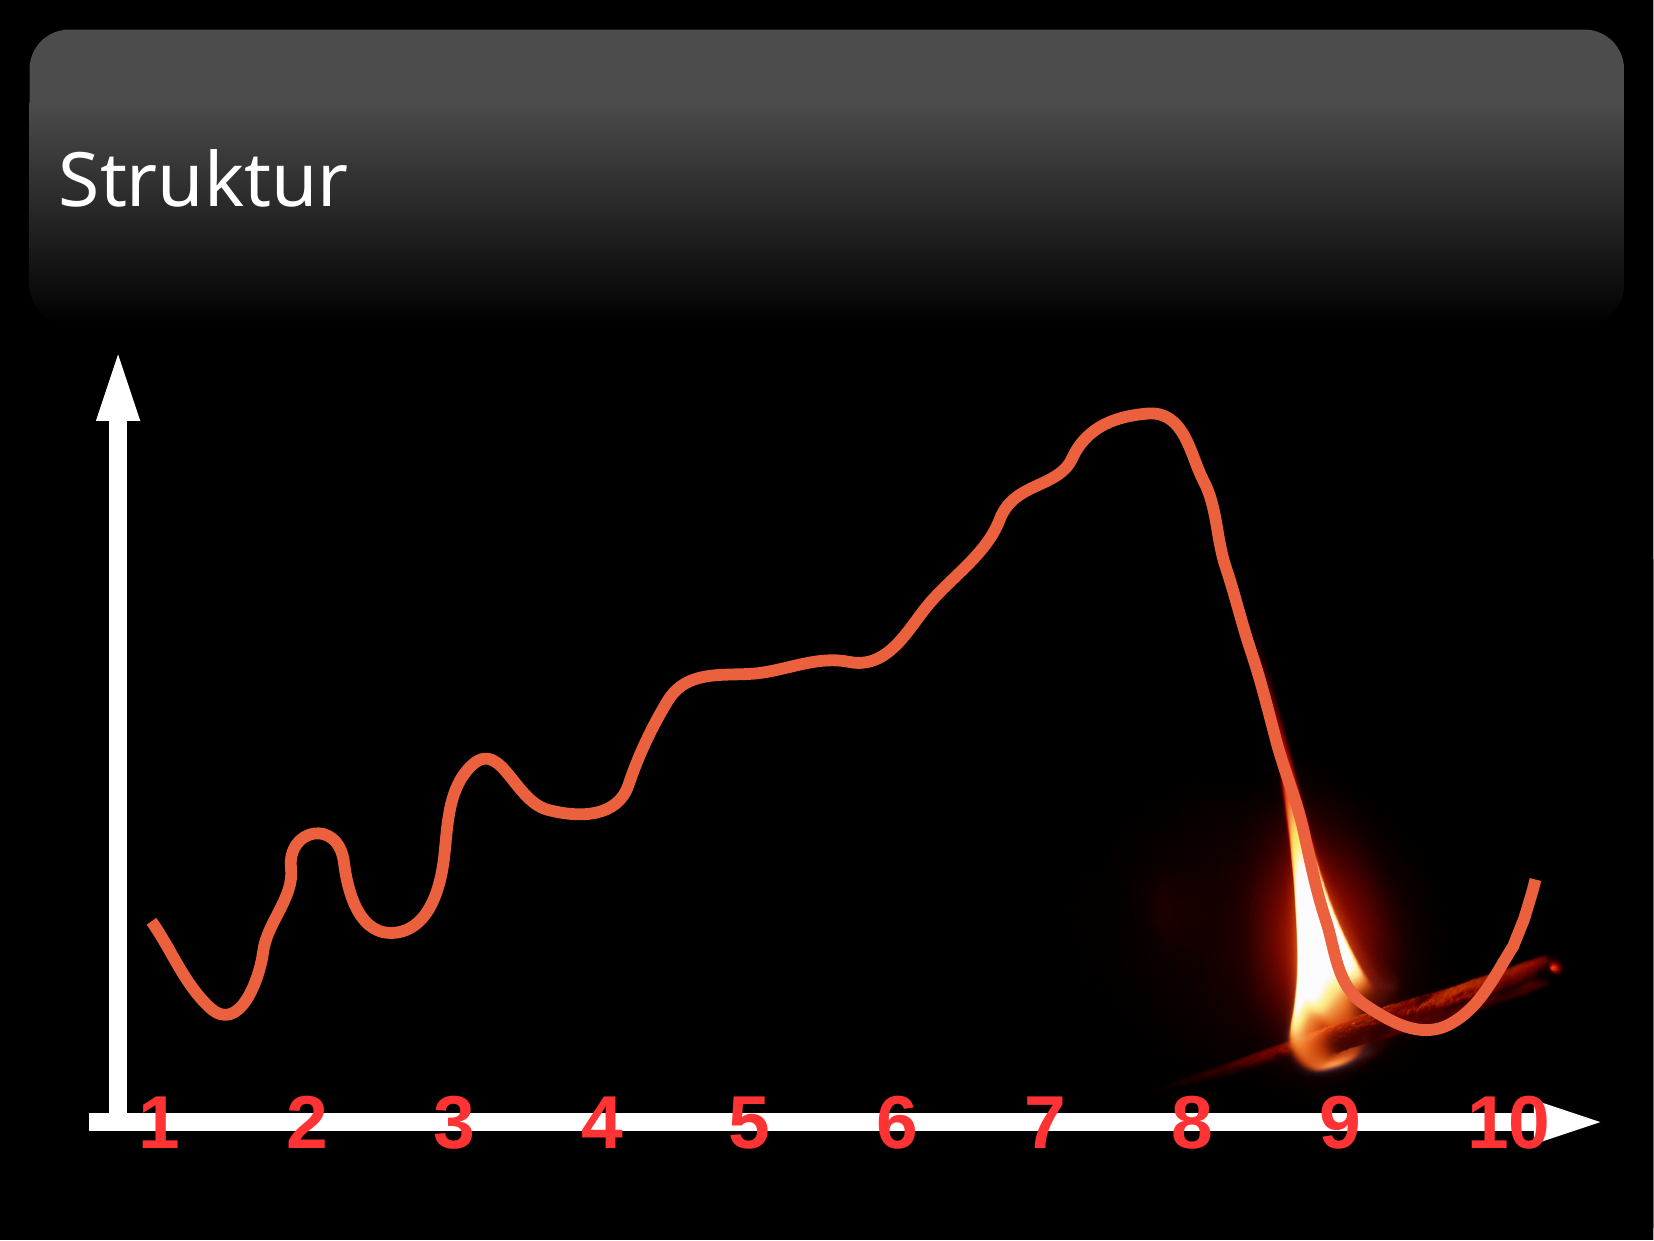

# Struktur
1		2		3		4		5		6		7		8		9		10